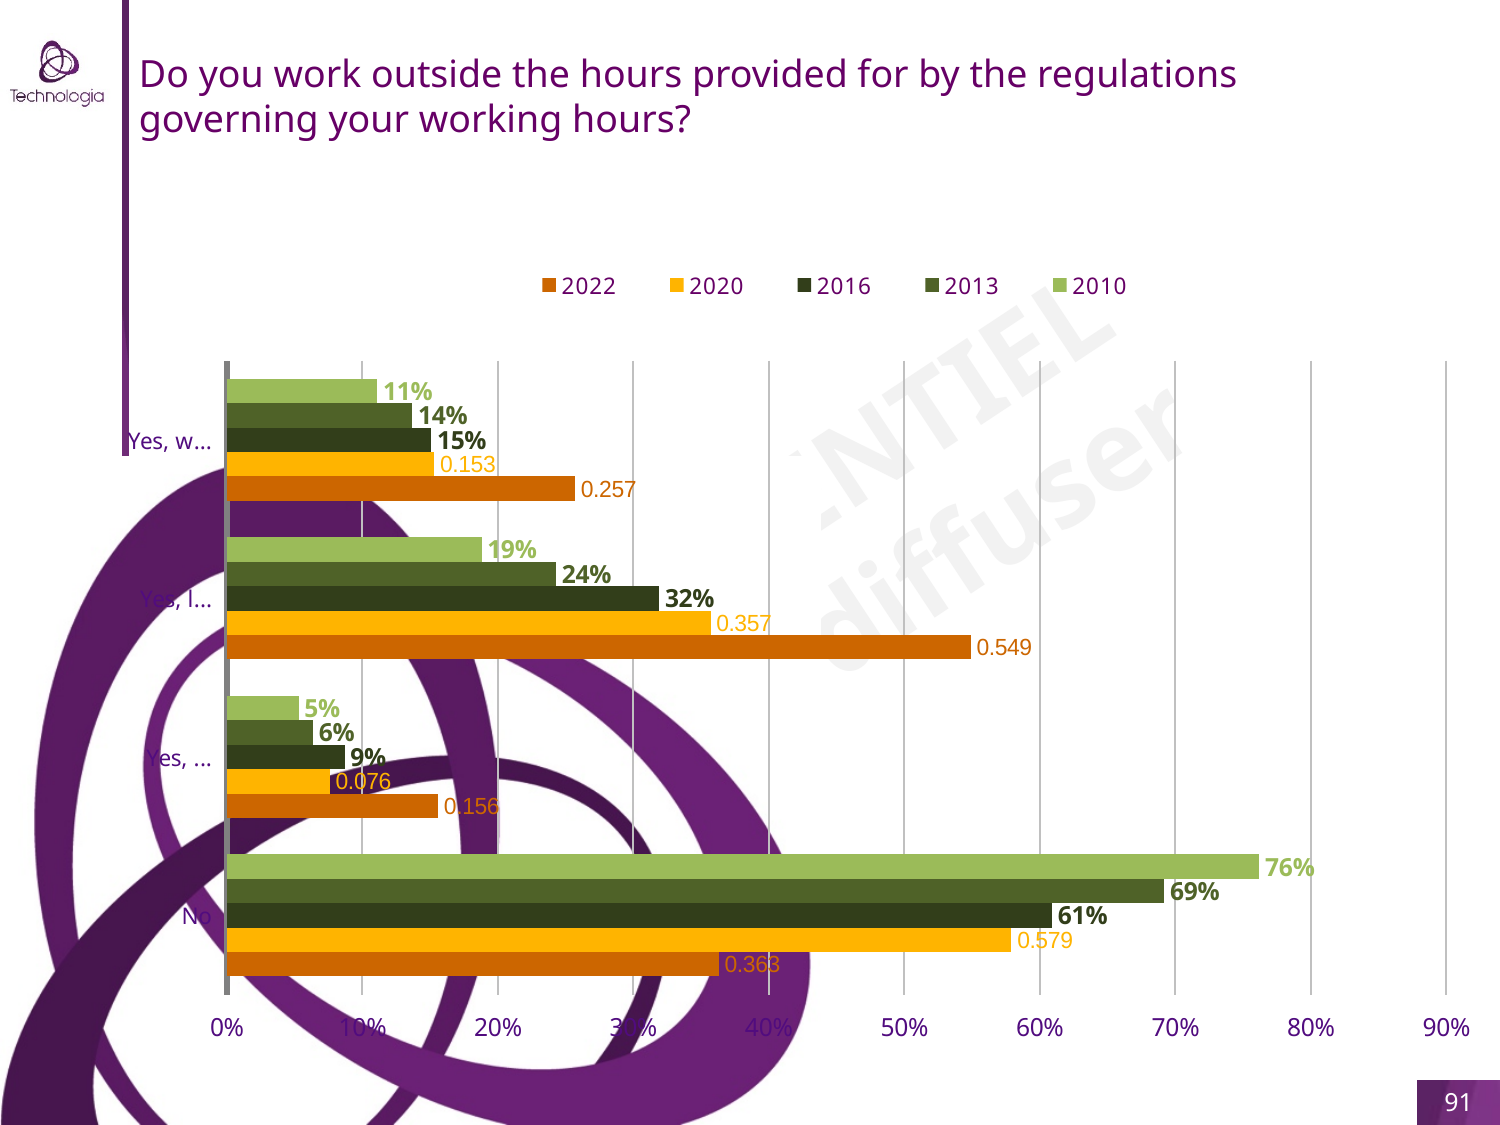

# Do you work outside the hours provided for by the regulations governing your working hours?
### Chart
| Category | 2010 | 2013 | 2016 | 2020 | 2022 |
|---|---|---|---|---|---|
| Yes, weekends and public holidays | 0.111 | 0.136947218259629 | 0.151 | 0.153 | 0.257 |
| Yes, late in the evening or at night | 0.188 | 0.243081312410842 | 0.319 | 0.357 | 0.549 |
| Yes, during holidays | 0.053 | 0.063623395149786 | 0.087 | 0.076 | 0.156 |
| No | 0.762 | 0.691868758915835 | 0.609 | 0.579 | 0.363 |